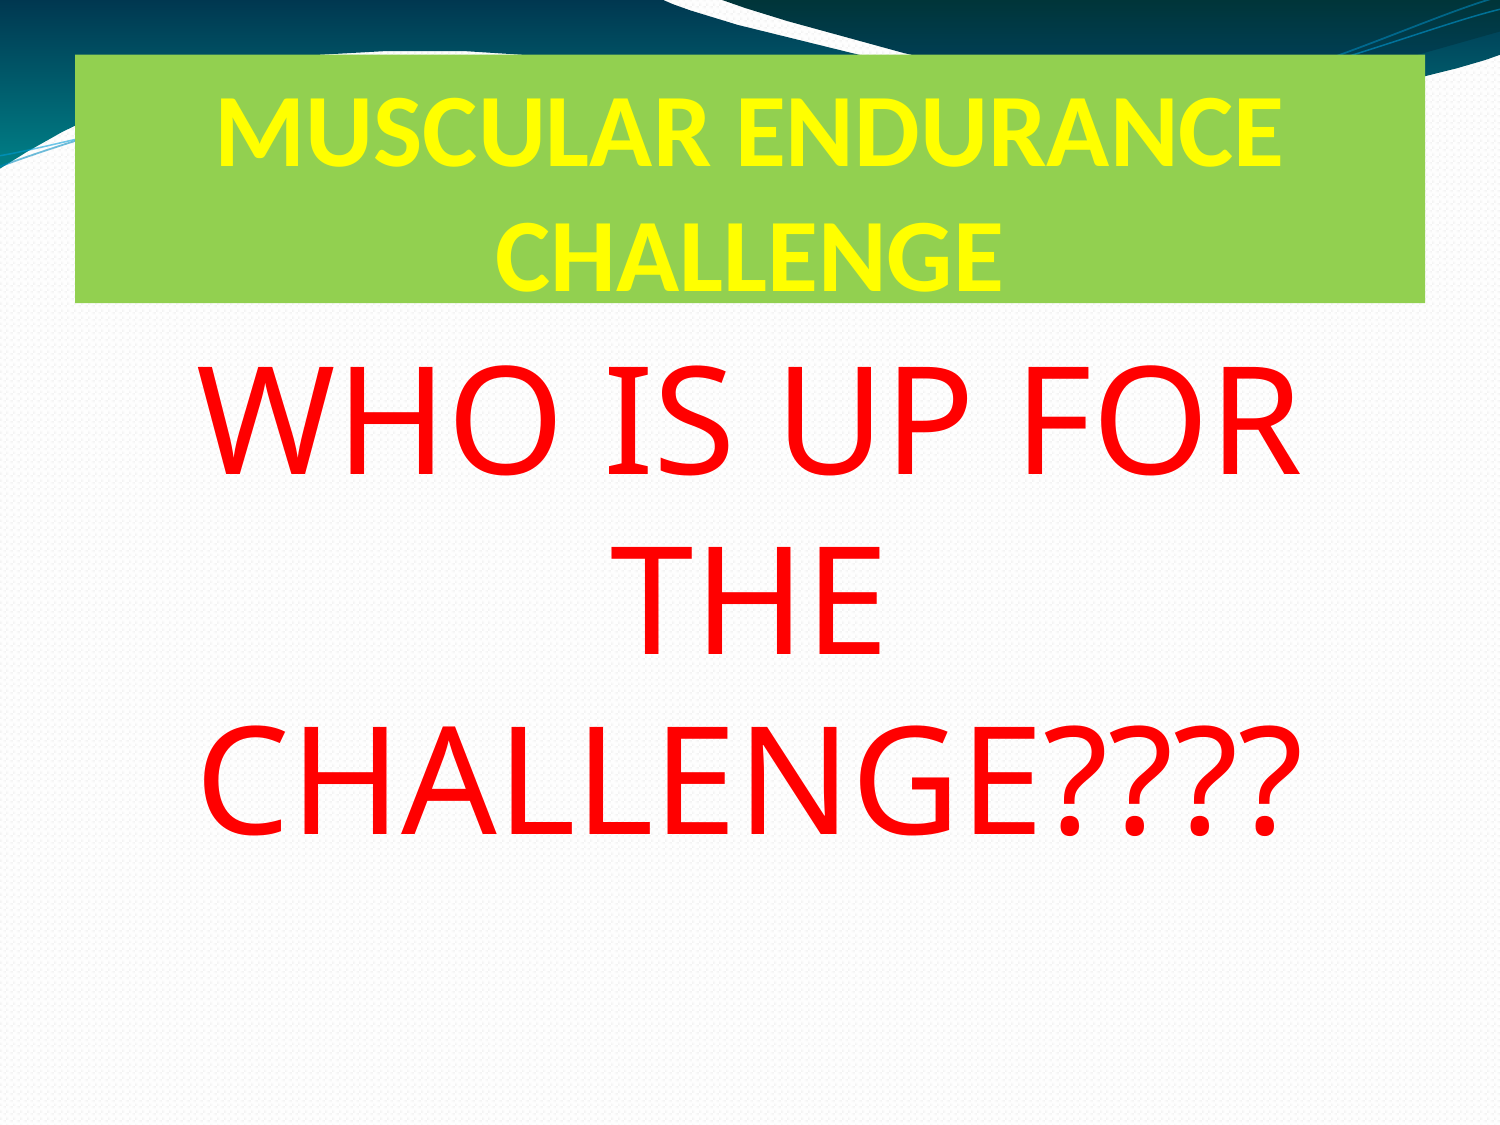

# MUSCULAR ENDURANCE CHALLENGE
WHO IS UP FOR THE CHALLENGE????